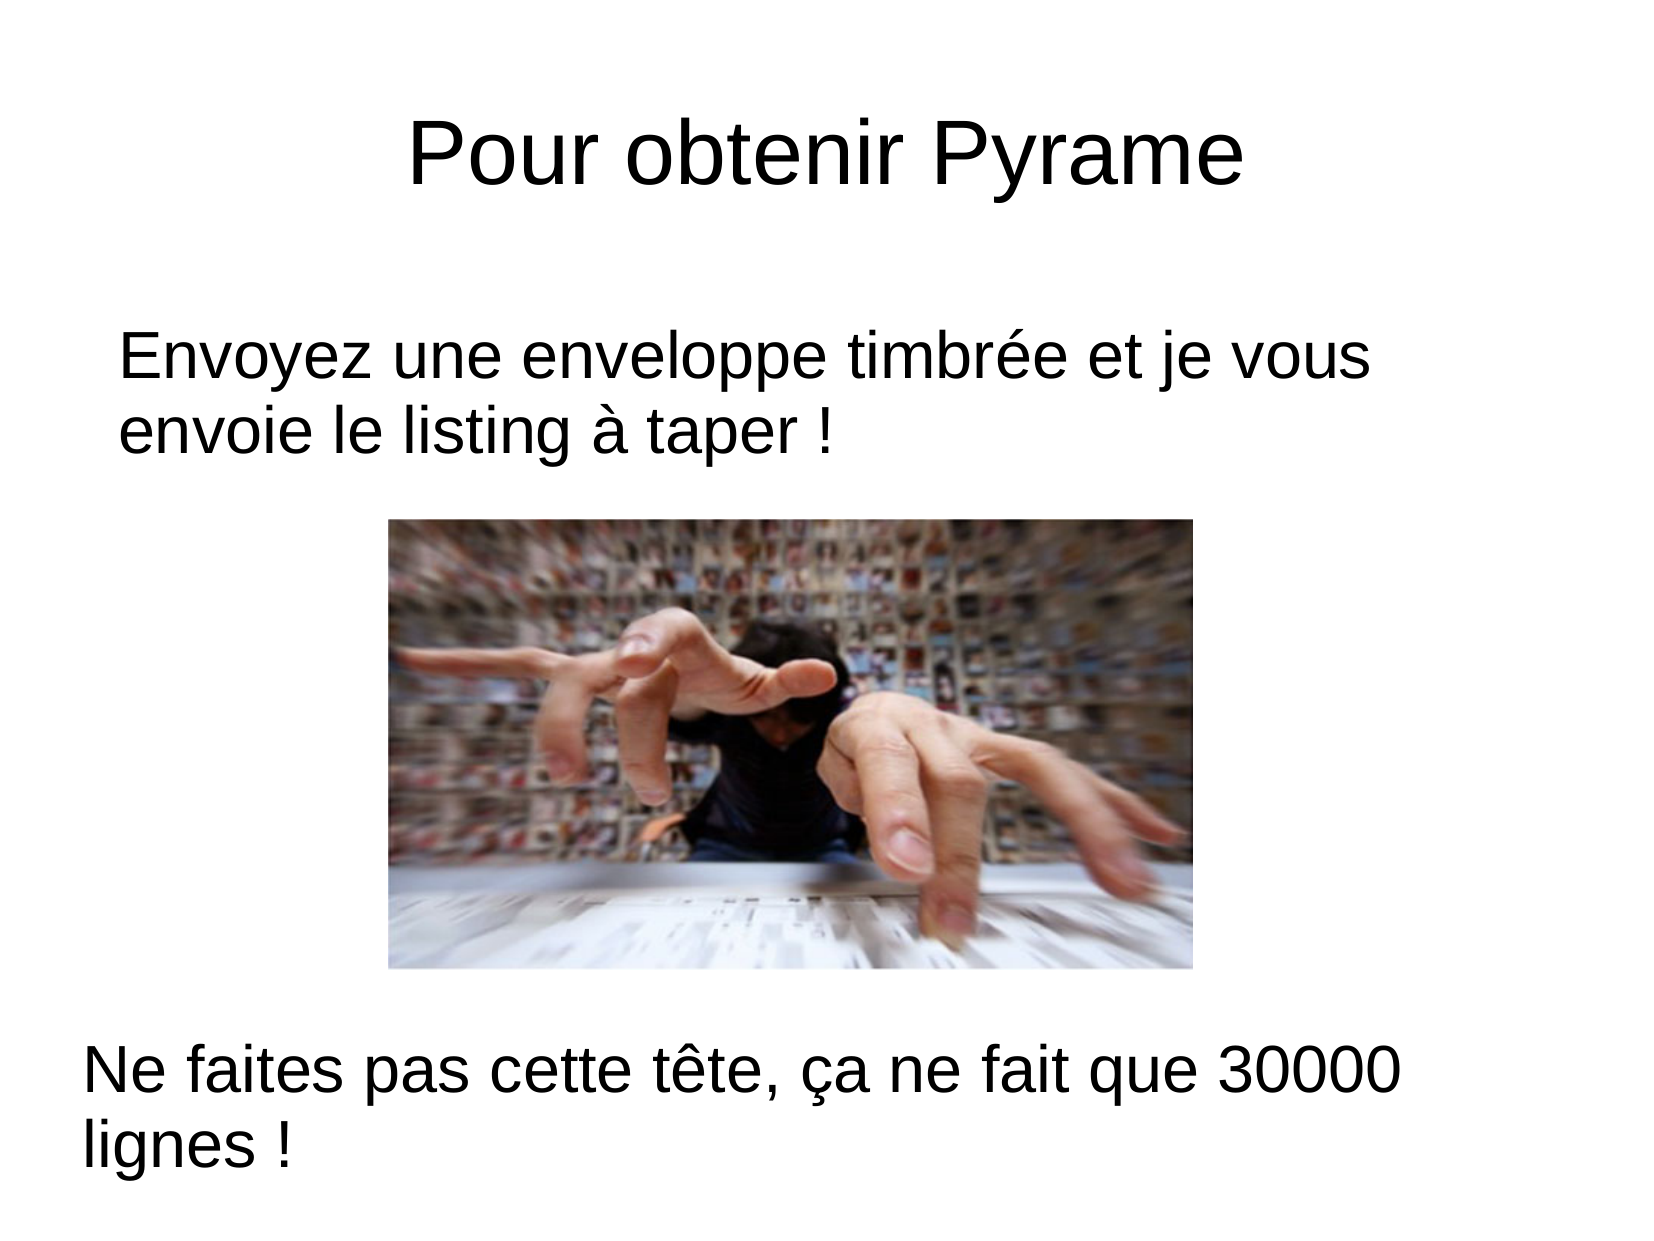

# Pour obtenir Pyrame
Envoyez une enveloppe timbrée et je vous envoie le listing à taper !
Ne faites pas cette tête, ça ne fait que 30000 lignes !